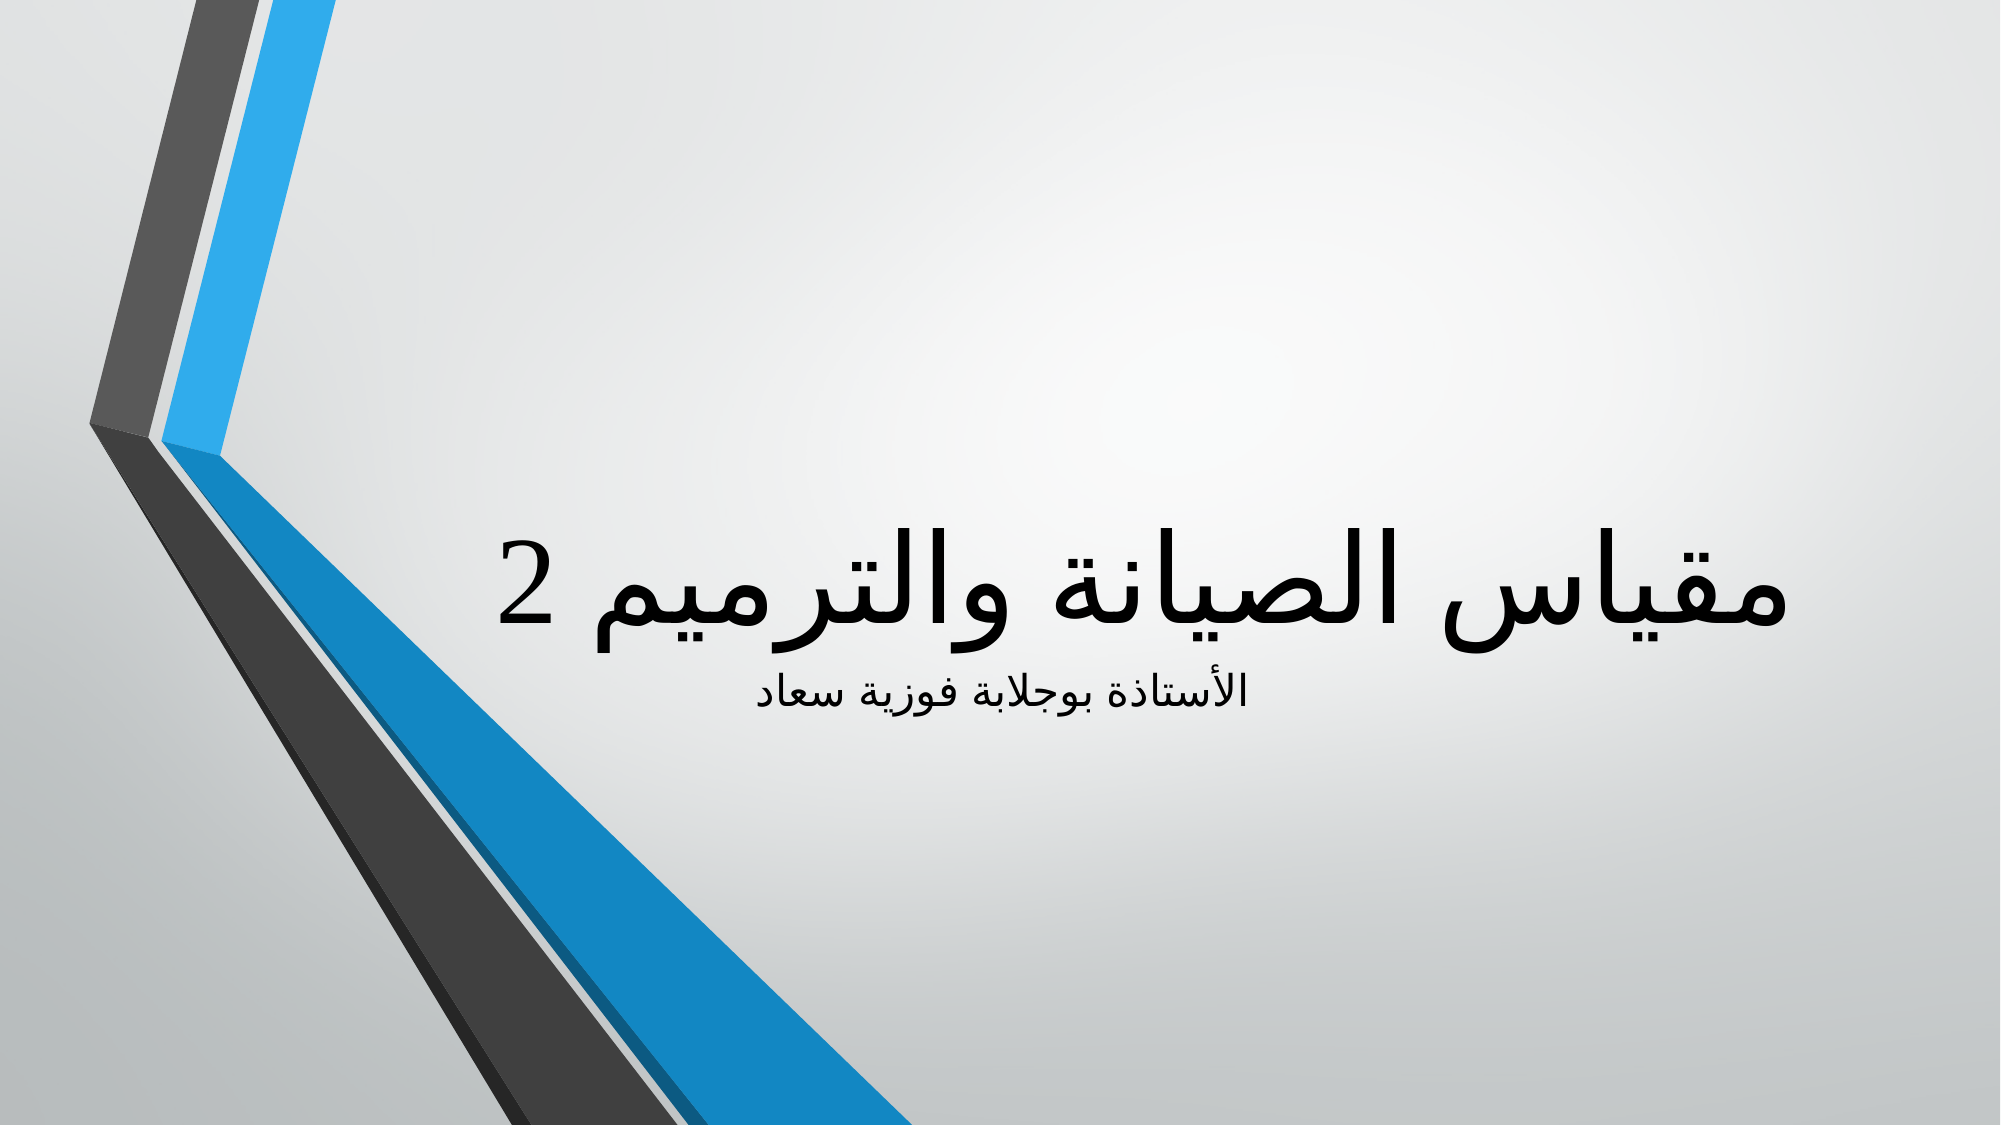

# مقياس الصيانة والترميم 2
الأستاذة بوجلابة فوزية سعاد